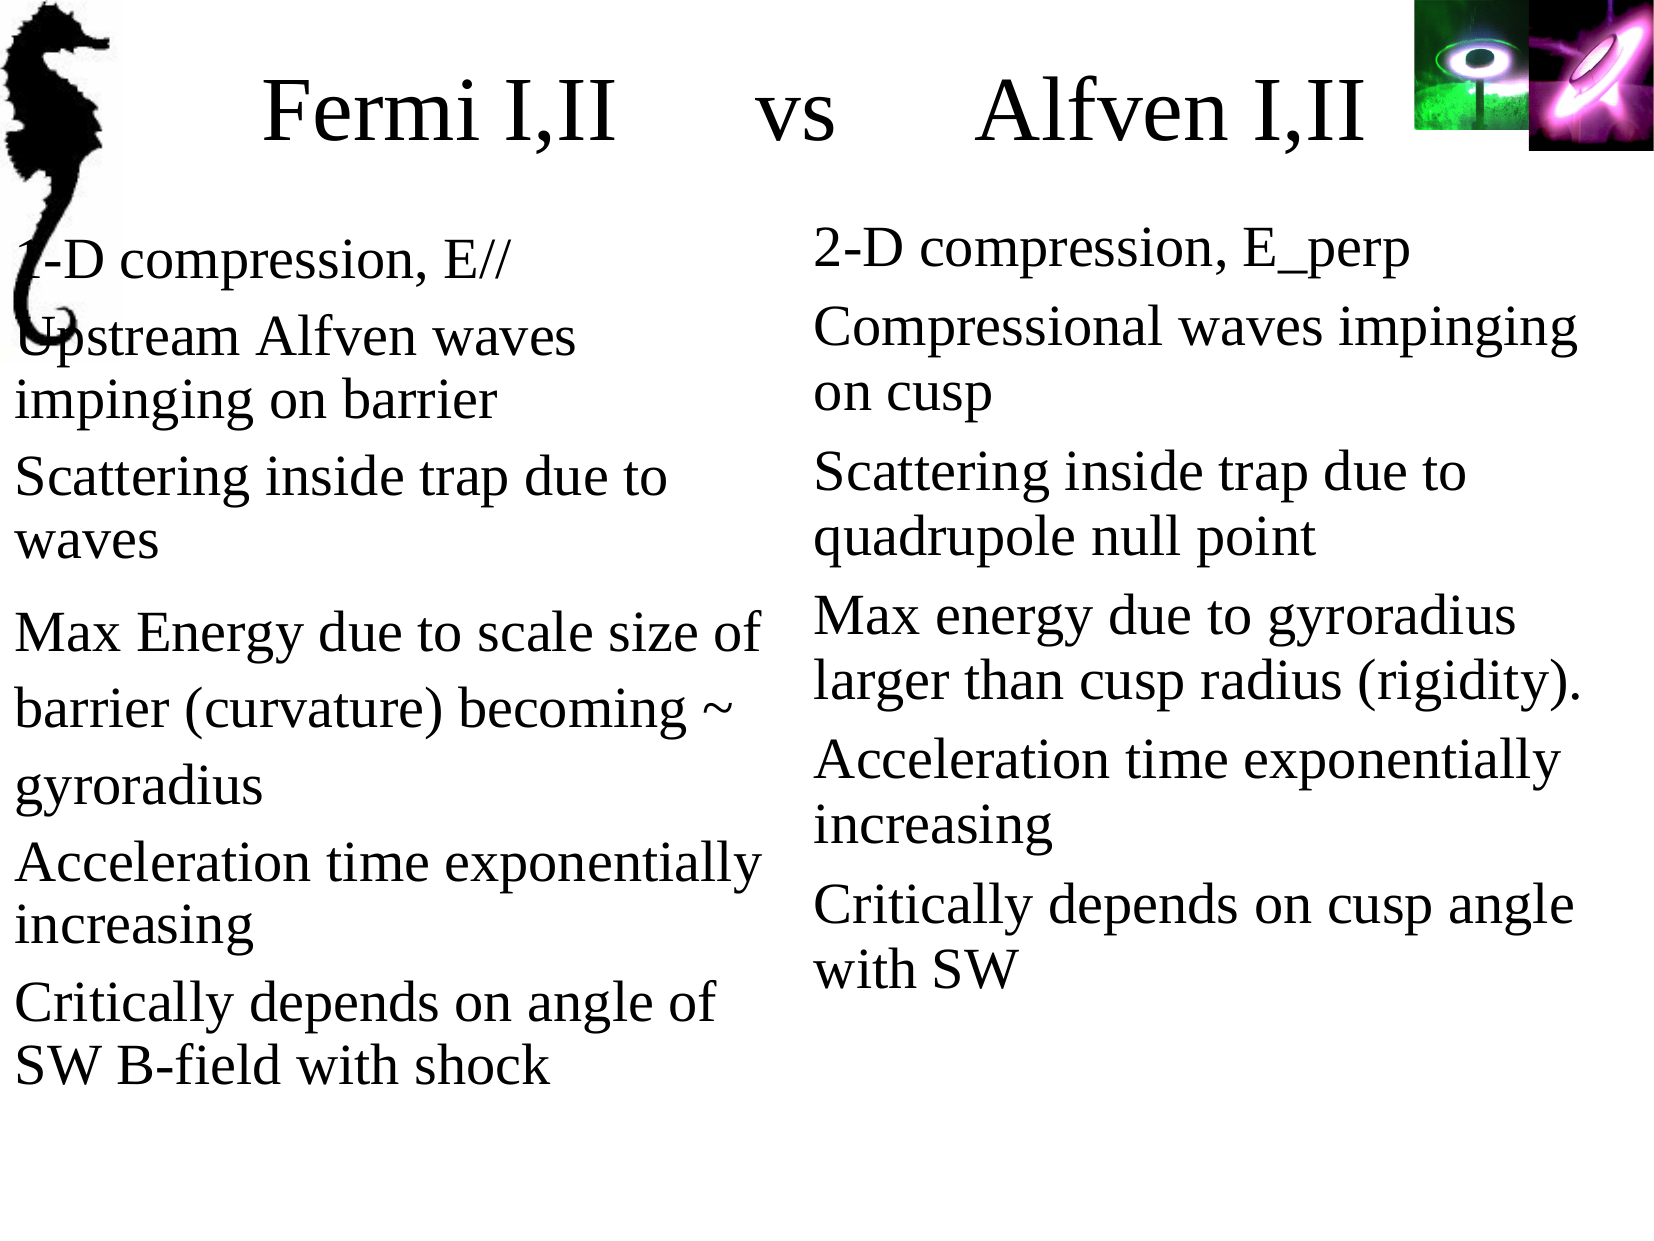

# Fermi I,II vs Alfven I,II
2-D compression, E_perp
Compressional waves impinging on cusp
Scattering inside trap due to quadrupole null point
Max energy due to gyroradius larger than cusp radius (rigidity).
Acceleration time exponentially increasing
Critically depends on cusp angle with SW
1-D compression, E//
Upstream Alfven waves impinging on barrier
Scattering inside trap due to waves
Max Energy due to scale size of barrier (curvature) becoming ~ gyroradius
Acceleration time exponentially increasing
Critically depends on angle of SW B-field with shock